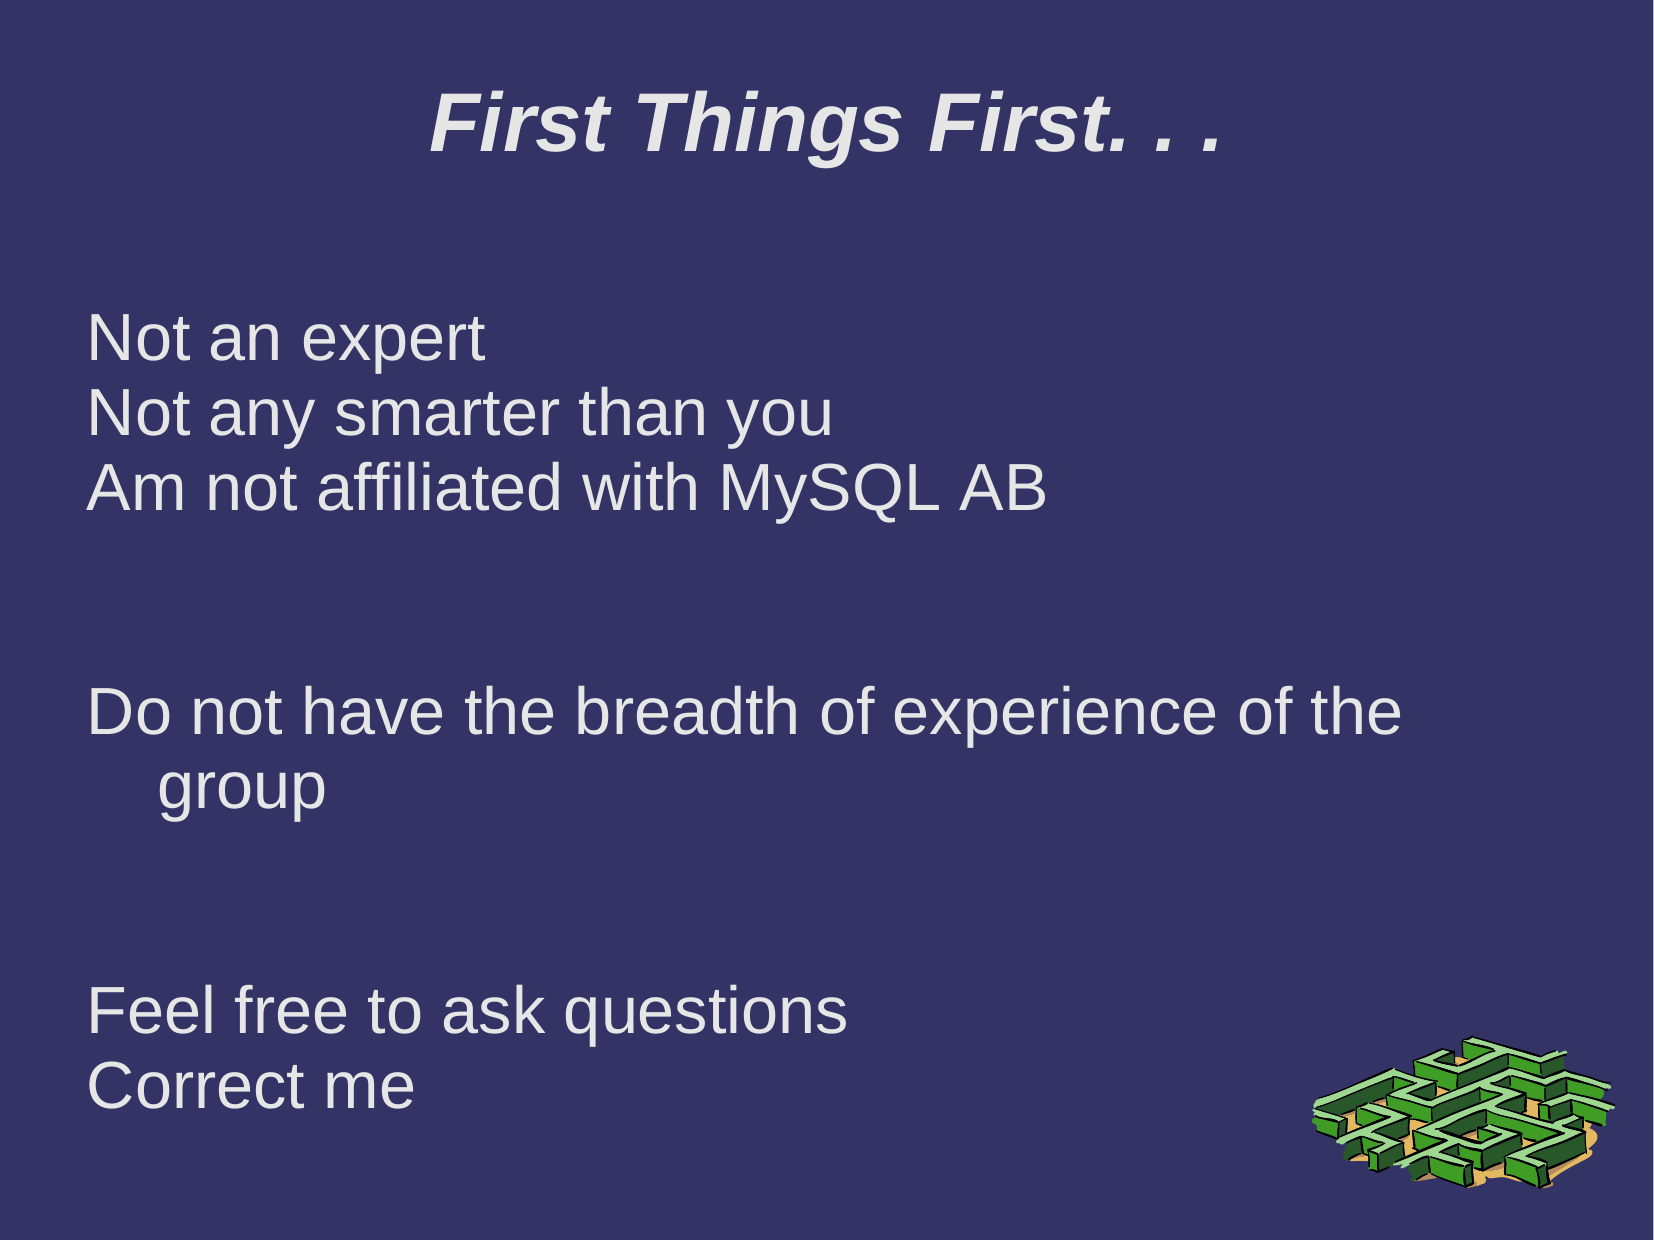

# First Things First. . .
Not an expert
Not any smarter than you
Am not affiliated with MySQL AB
Do not have the breadth of experience of the group
Feel free to ask questions
Correct me